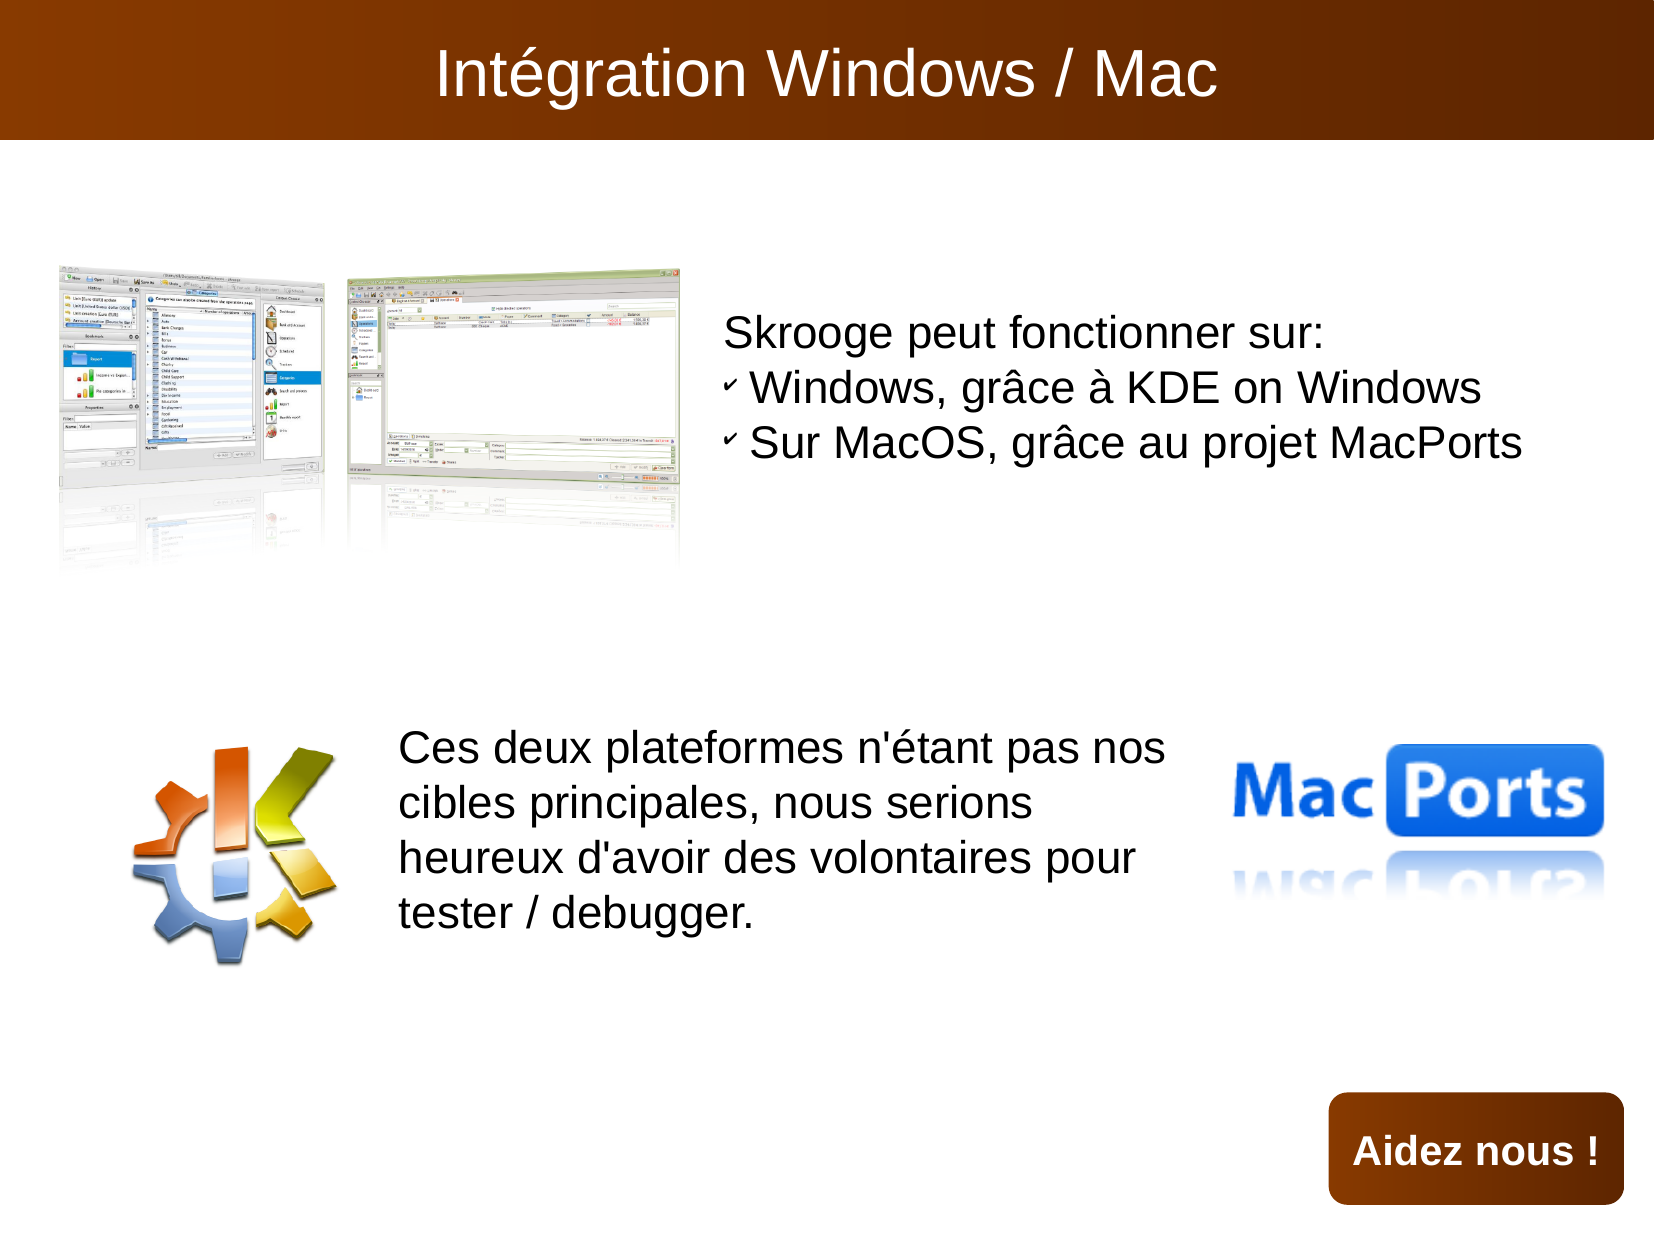

# Intégration Windows / Mac
Skrooge peut fonctionner sur:
 Windows, grâce à KDE on Windows
 Sur MacOS, grâce au projet MacPorts
Ces deux plateformes n'étant pas nos cibles principales, nous serions heureux d'avoir des volontaires pour tester / debugger.
Aidez nous !